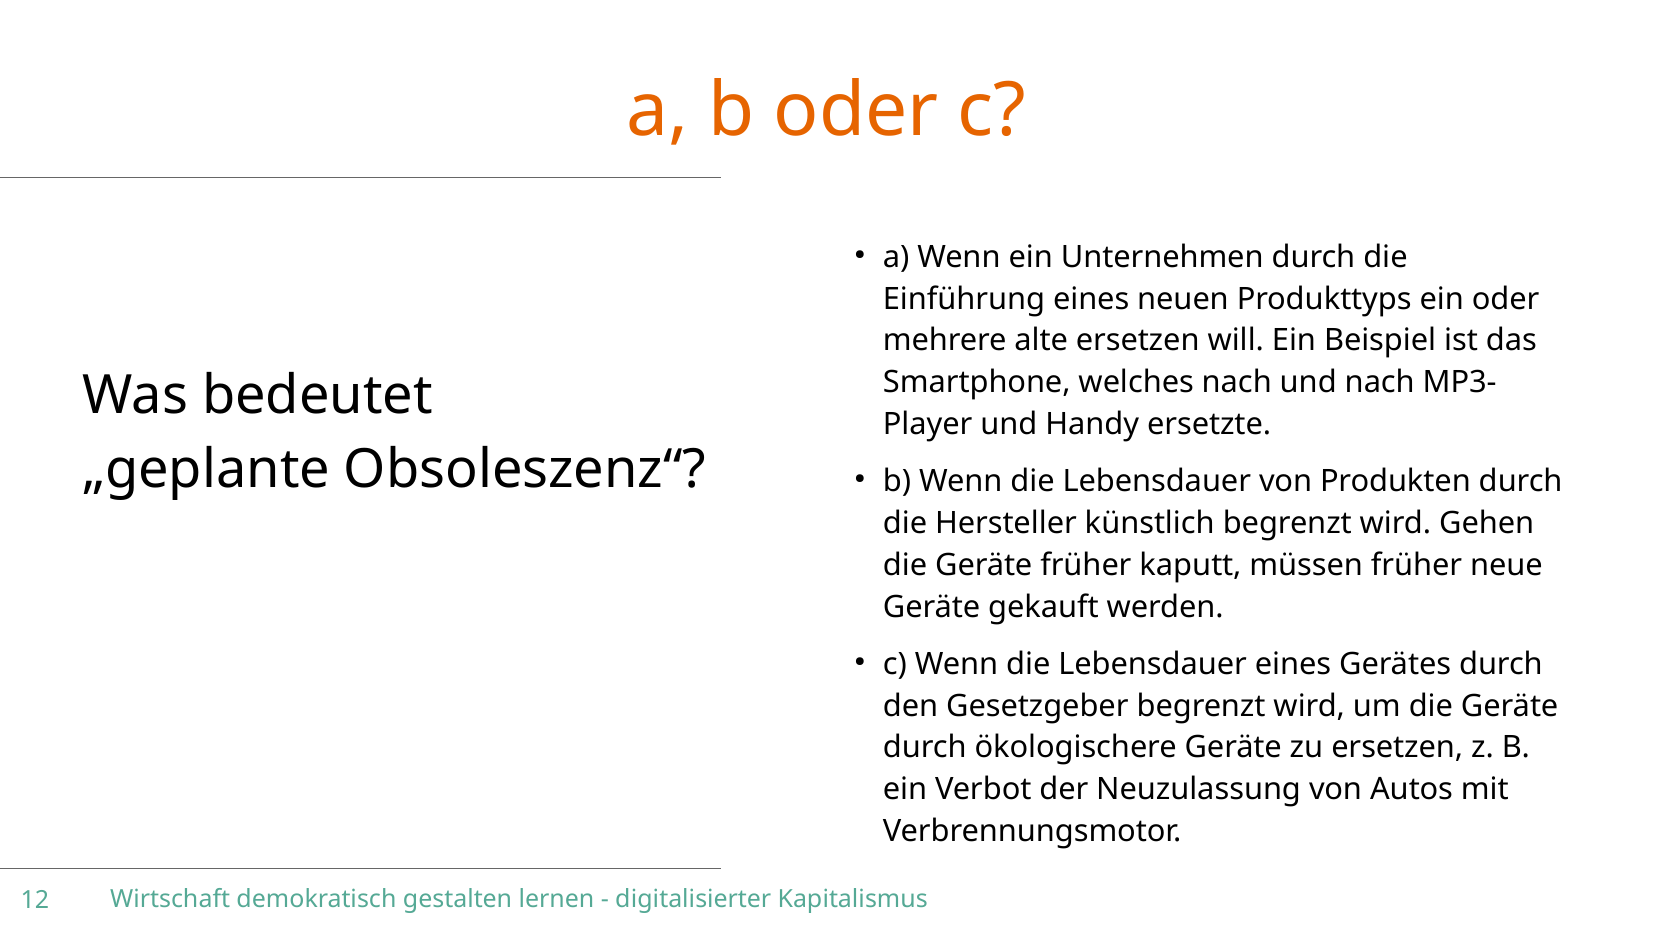

a, b oder c?
a) Wenn ein Unternehmen durch die Einführung eines neuen Produkttyps ein oder mehrere alte ersetzen will. Ein Beispiel ist das Smartphone, welches nach und nach MP3-Player und Handy ersetzte.
b) Wenn die Lebensdauer von Produkten durch die Hersteller künstlich begrenzt wird. Gehen die Geräte früher kaputt, müssen früher neue Geräte gekauft werden.
c) Wenn die Lebensdauer eines Gerätes durch den Gesetzgeber begrenzt wird, um die Geräte durch ökologischere Geräte zu ersetzen, z. B. ein Verbot der Neuzulassung von Autos mit Verbrennungsmotor.
# Was bedeutet „geplante Obsoleszenz“?